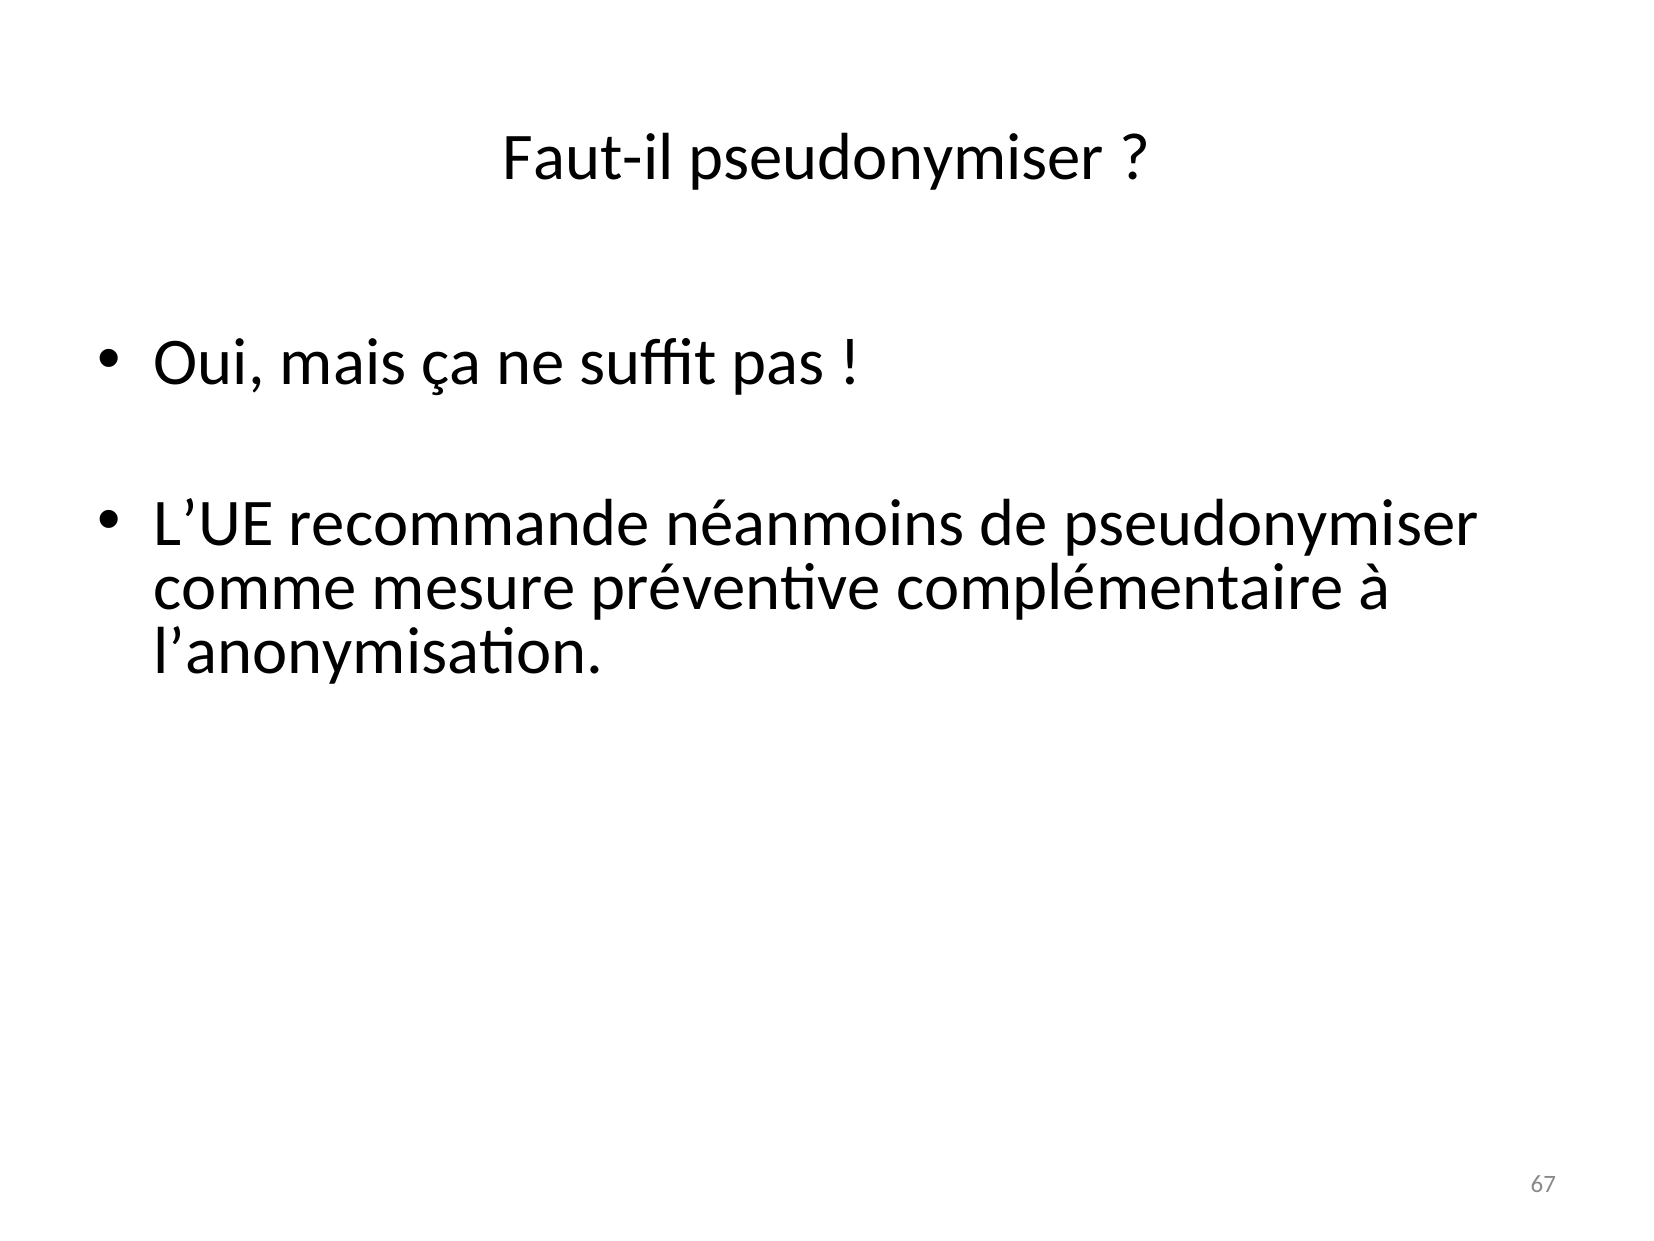

Faut-il pseudonymiser ?
Oui, mais ça ne suffit pas !
L’UE recommande néanmoins de pseudonymiser comme mesure préventive complémentaire à l’anonymisation.